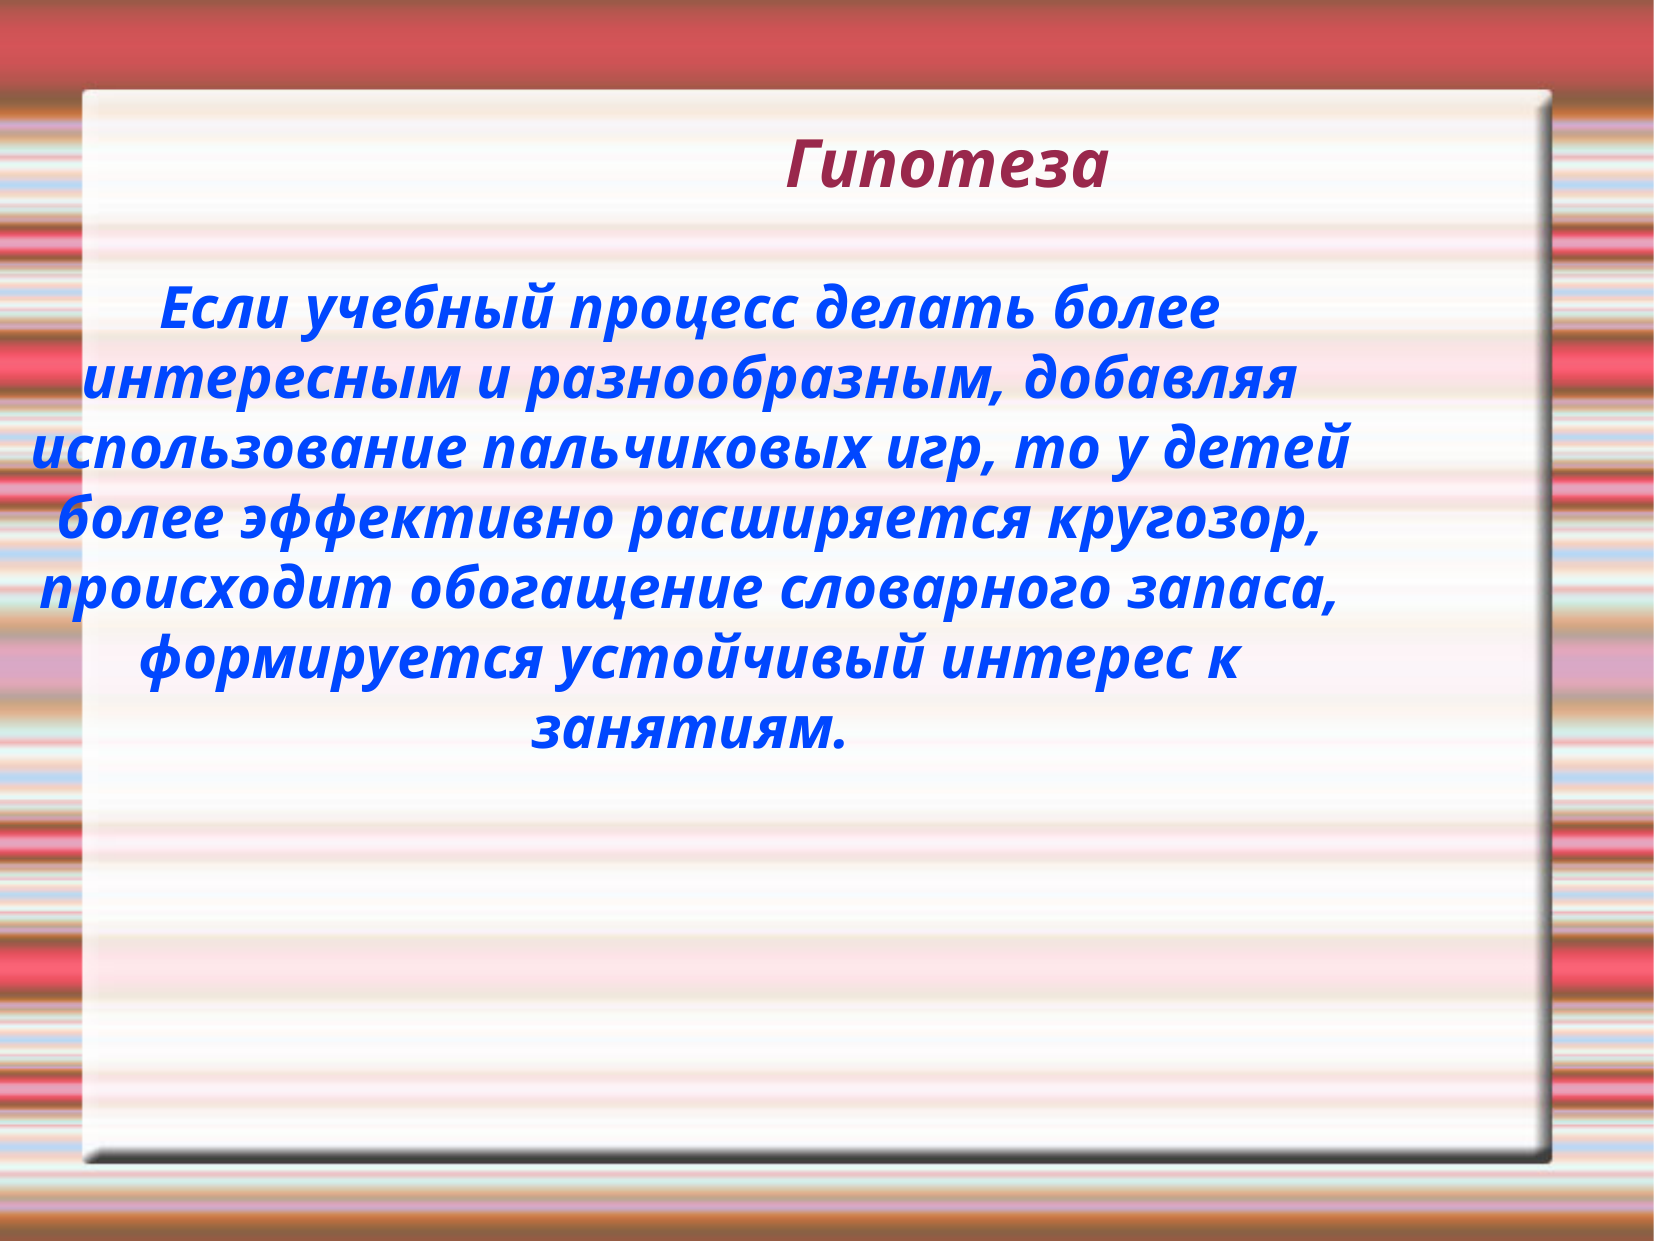

# Гипотеза
Если учебный процесс делать более интересным и разнообразным, добавляя использование пальчиковых игр, то у детей более эффективно расширяется кругозор, происходит обогащение словарного запаса, формируется устойчивый интерес к занятиям.